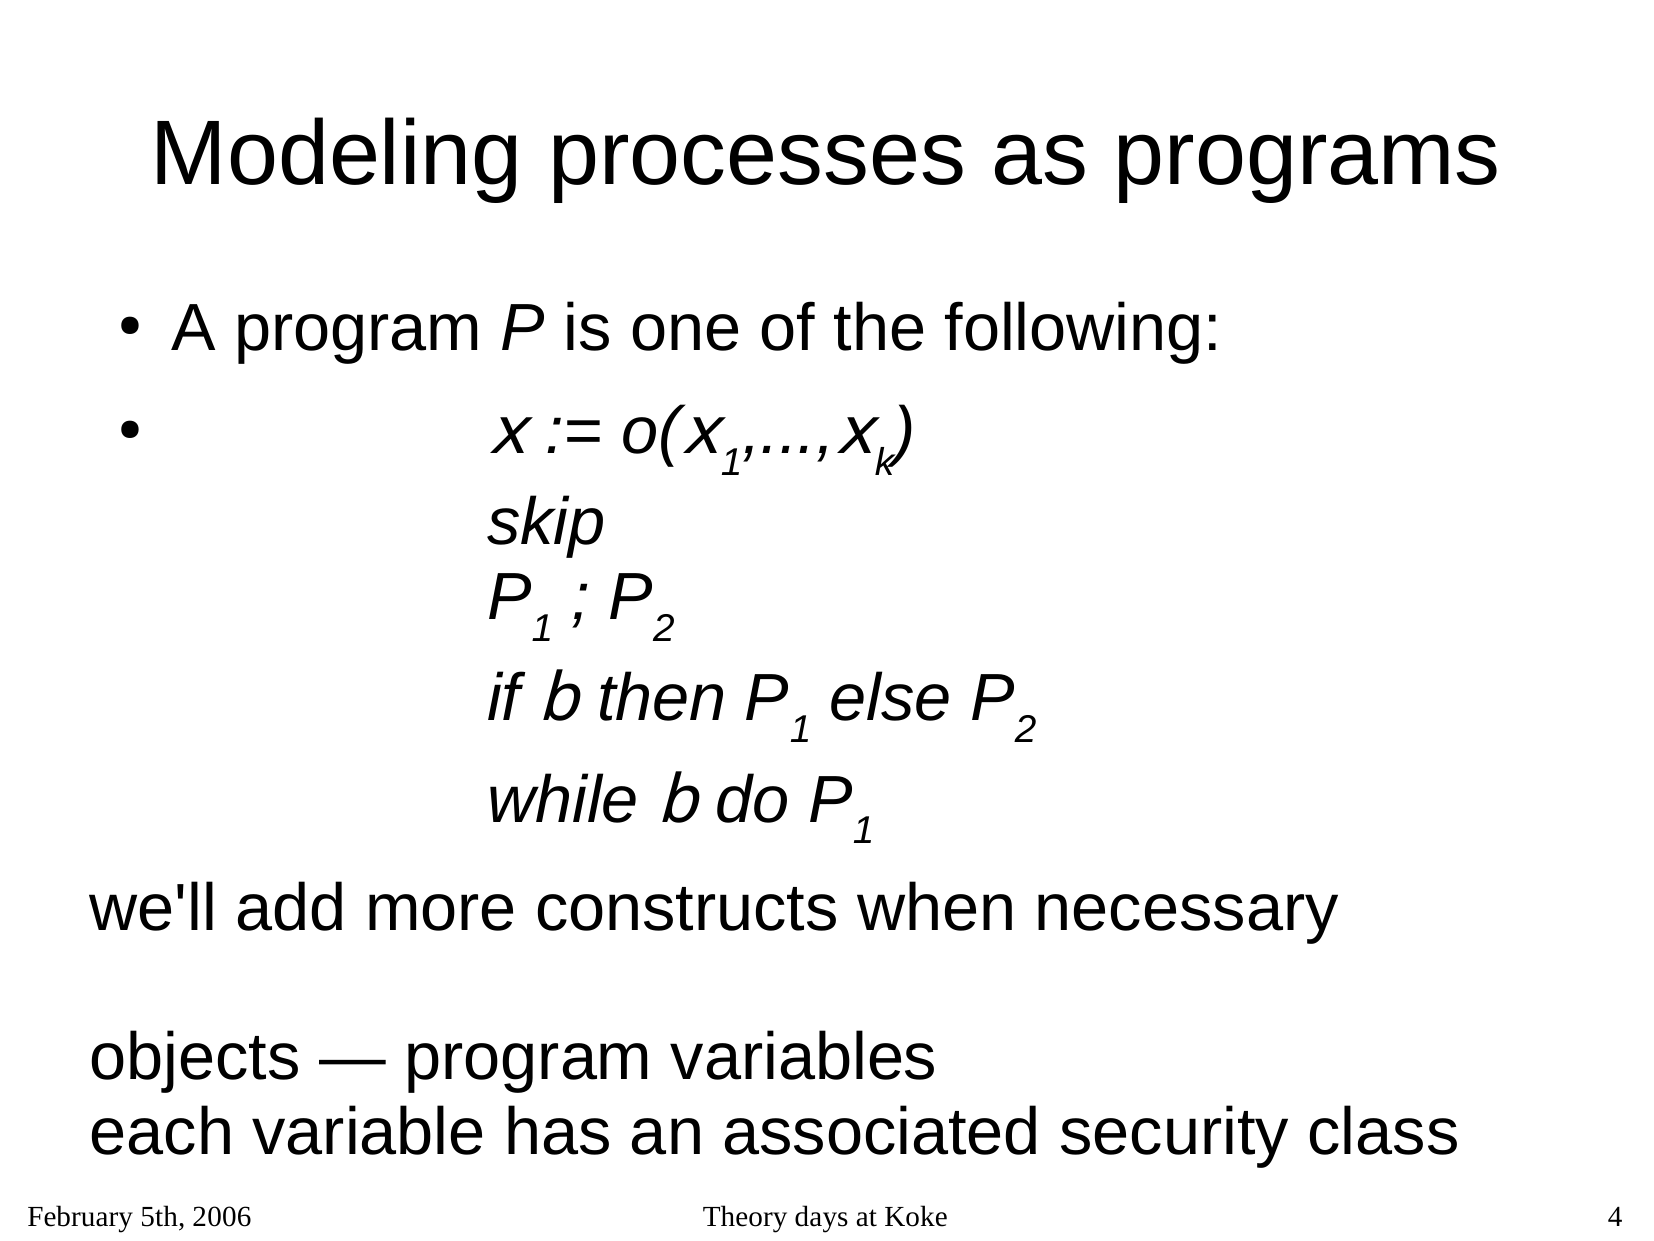

# Modeling processes as programs
A program P is one of the following:
x := o(x1,...,xk)
skip
P1 ; P2
if b then P1 else P2
while b do P1
we'll add more constructs when necessary
objects — program variables
each variable has an associated security class
February 5th, 2006
Theory days at Koke
4